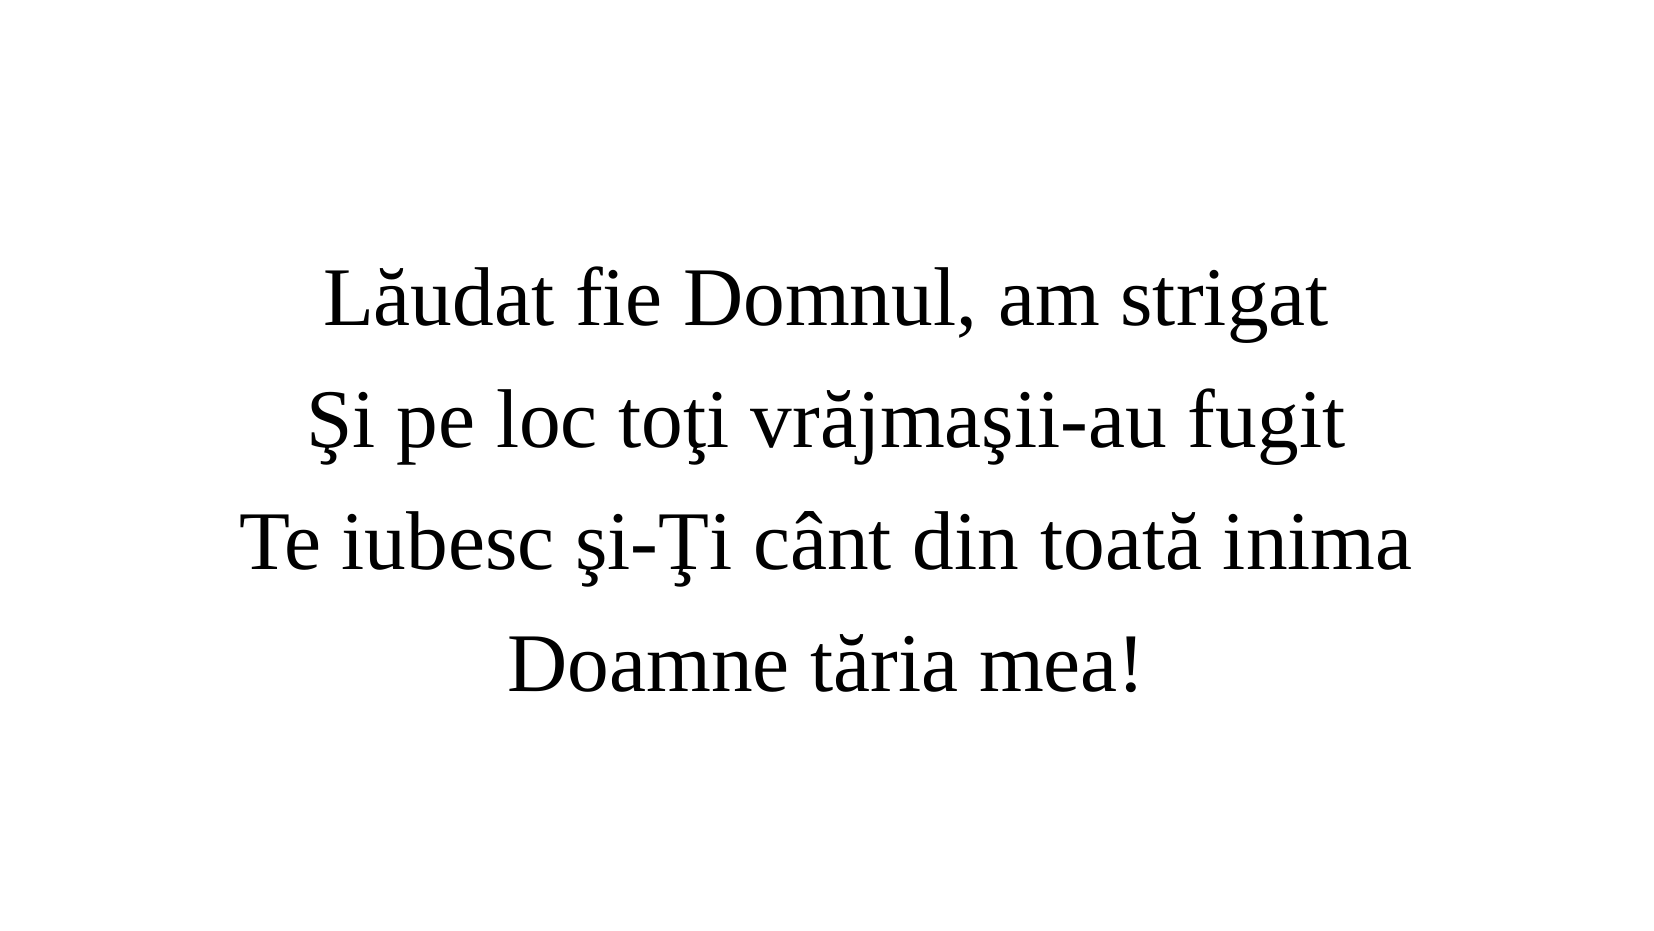

# Lăudat fie Domnul, am strigat
Şi pe loc toţi vrăjmaşii-au fugit
Te iubesc şi-Ţi cânt din toată inima
Doamne tăria mea!